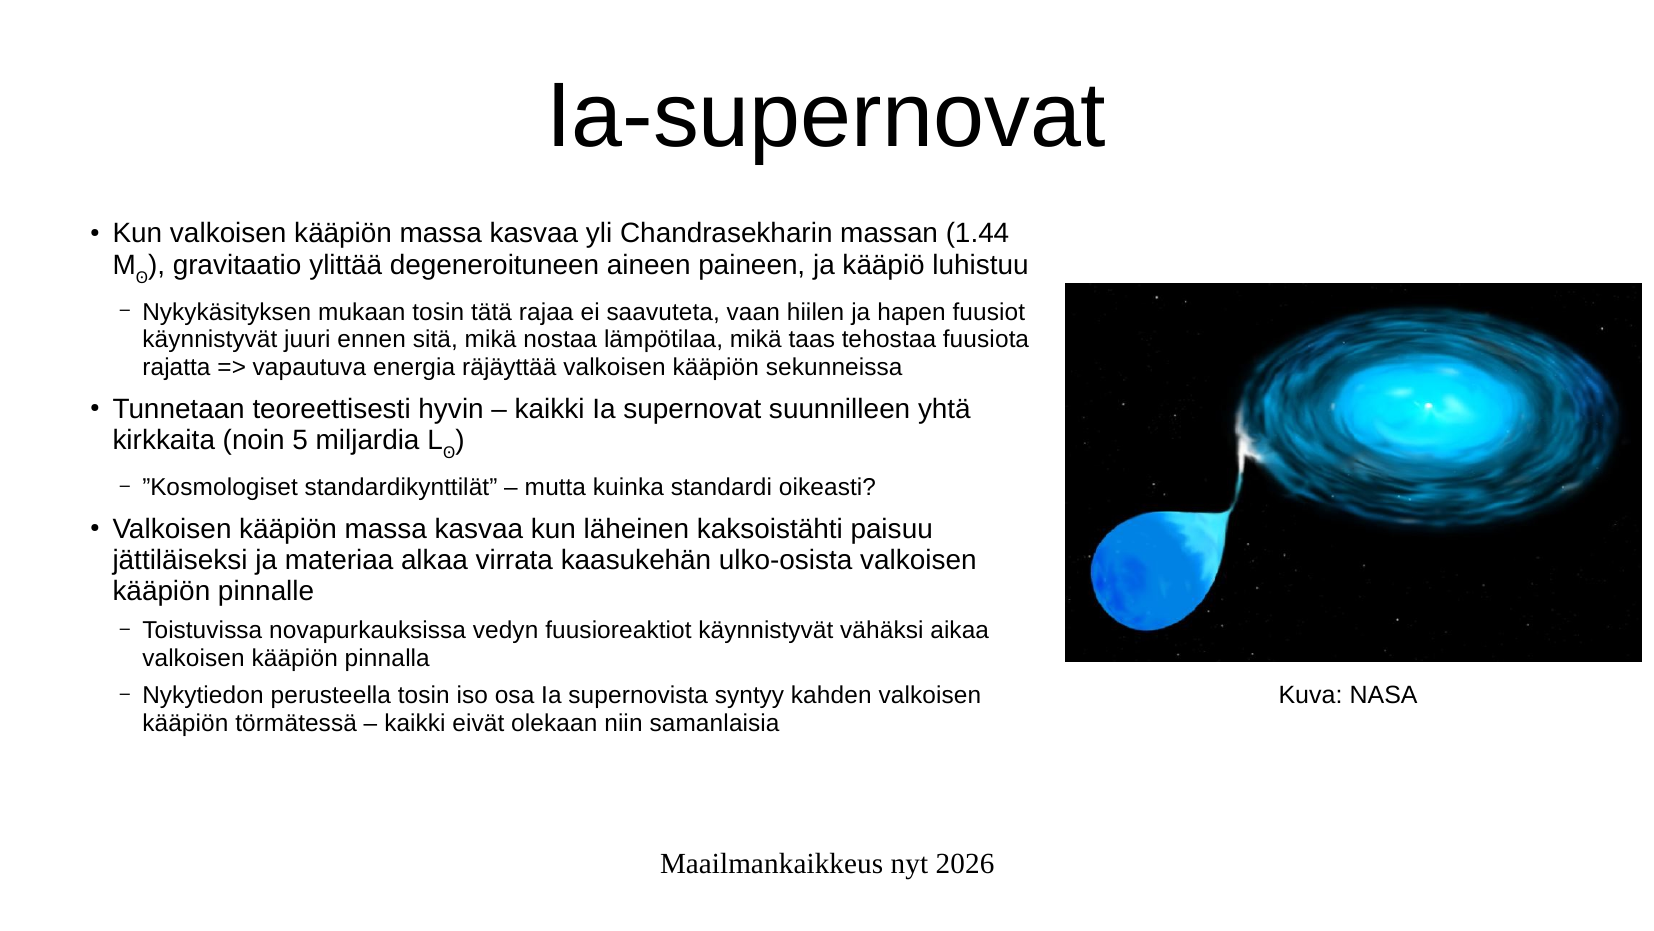

# Ia-supernovat
Kun valkoisen kääpiön massa kasvaa yli Chandrasekharin massan (1.44 Mʘ), gravitaatio ylittää degeneroituneen aineen paineen, ja kääpiö luhistuu
Nykykäsityksen mukaan tosin tätä rajaa ei saavuteta, vaan hiilen ja hapen fuusiot käynnistyvät juuri ennen sitä, mikä nostaa lämpötilaa, mikä taas tehostaa fuusiota rajatta => vapautuva energia räjäyttää valkoisen kääpiön sekunneissa
Tunnetaan teoreettisesti hyvin – kaikki Ia supernovat suunnilleen yhtä kirkkaita (noin 5 miljardia Lʘ)
”Kosmologiset standardikynttilät” – mutta kuinka standardi oikeasti?
Valkoisen kääpiön massa kasvaa kun läheinen kaksoistähti paisuu jättiläiseksi ja materiaa alkaa virrata kaasukehän ulko-osista valkoisen kääpiön pinnalle
Toistuvissa novapurkauksissa vedyn fuusioreaktiot käynnistyvät vähäksi aikaa valkoisen kääpiön pinnalla
Nykytiedon perusteella tosin iso osa Ia supernovista syntyy kahden valkoisen kääpiön törmätessä – kaikki eivät olekaan niin samanlaisia
Kuva: NASA